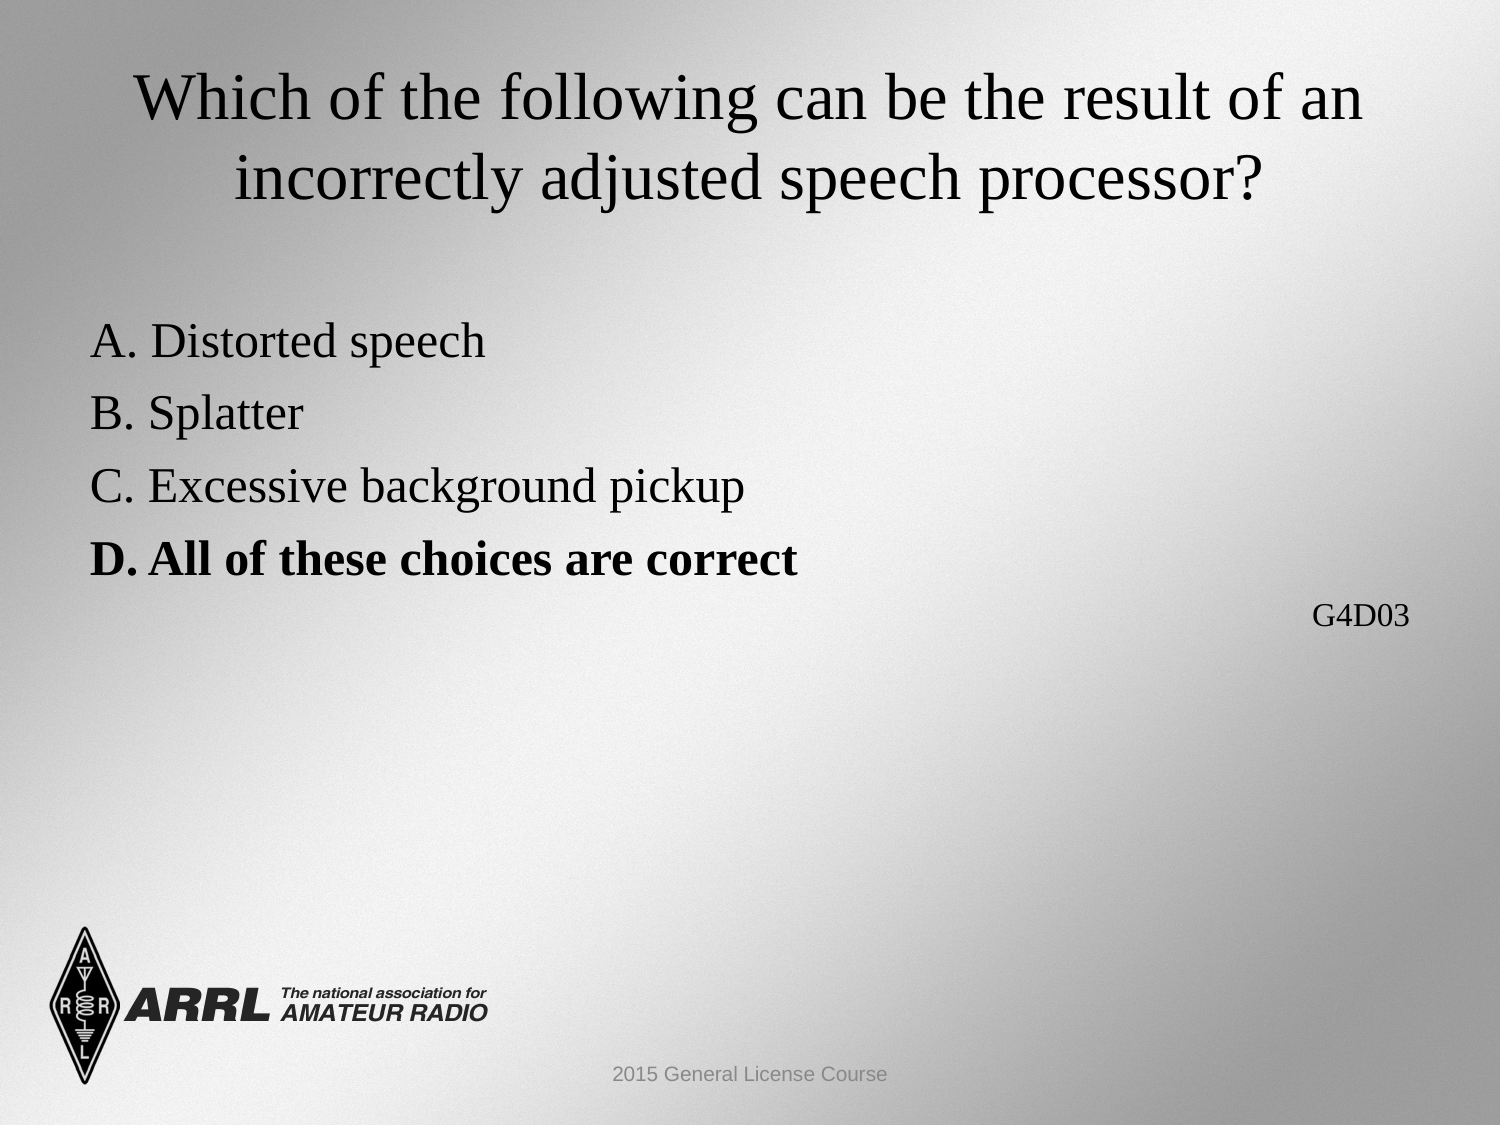

# Which of the following can be the result of an incorrectly adjusted speech processor?
A. Distorted speech
B. Splatter
C. Excessive background pickup
D. All of these choices are correct
 G4D03
2015 General License Course